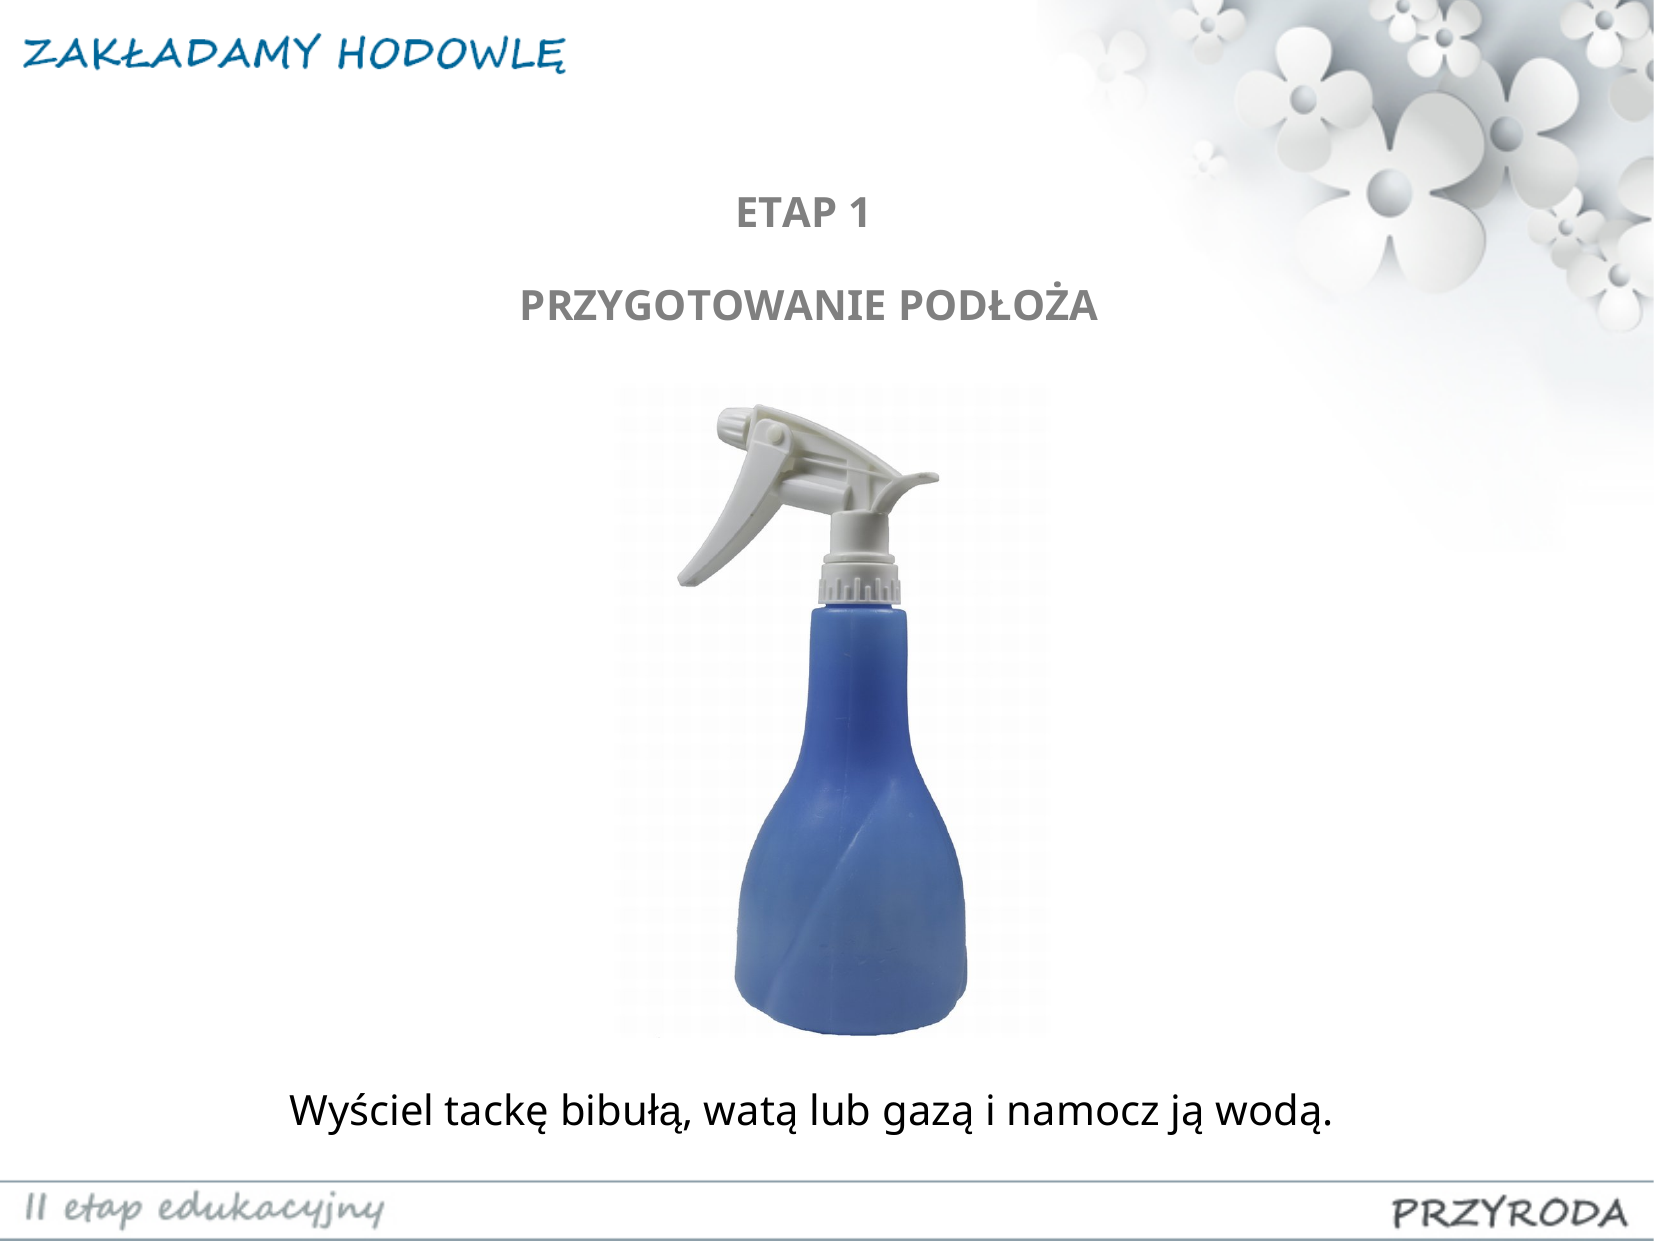

ETAP 1
PRZYGOTOWANIE PODŁOŻA
Wyściel tackę bibułą, watą lub gazą i namocz ją wodą.